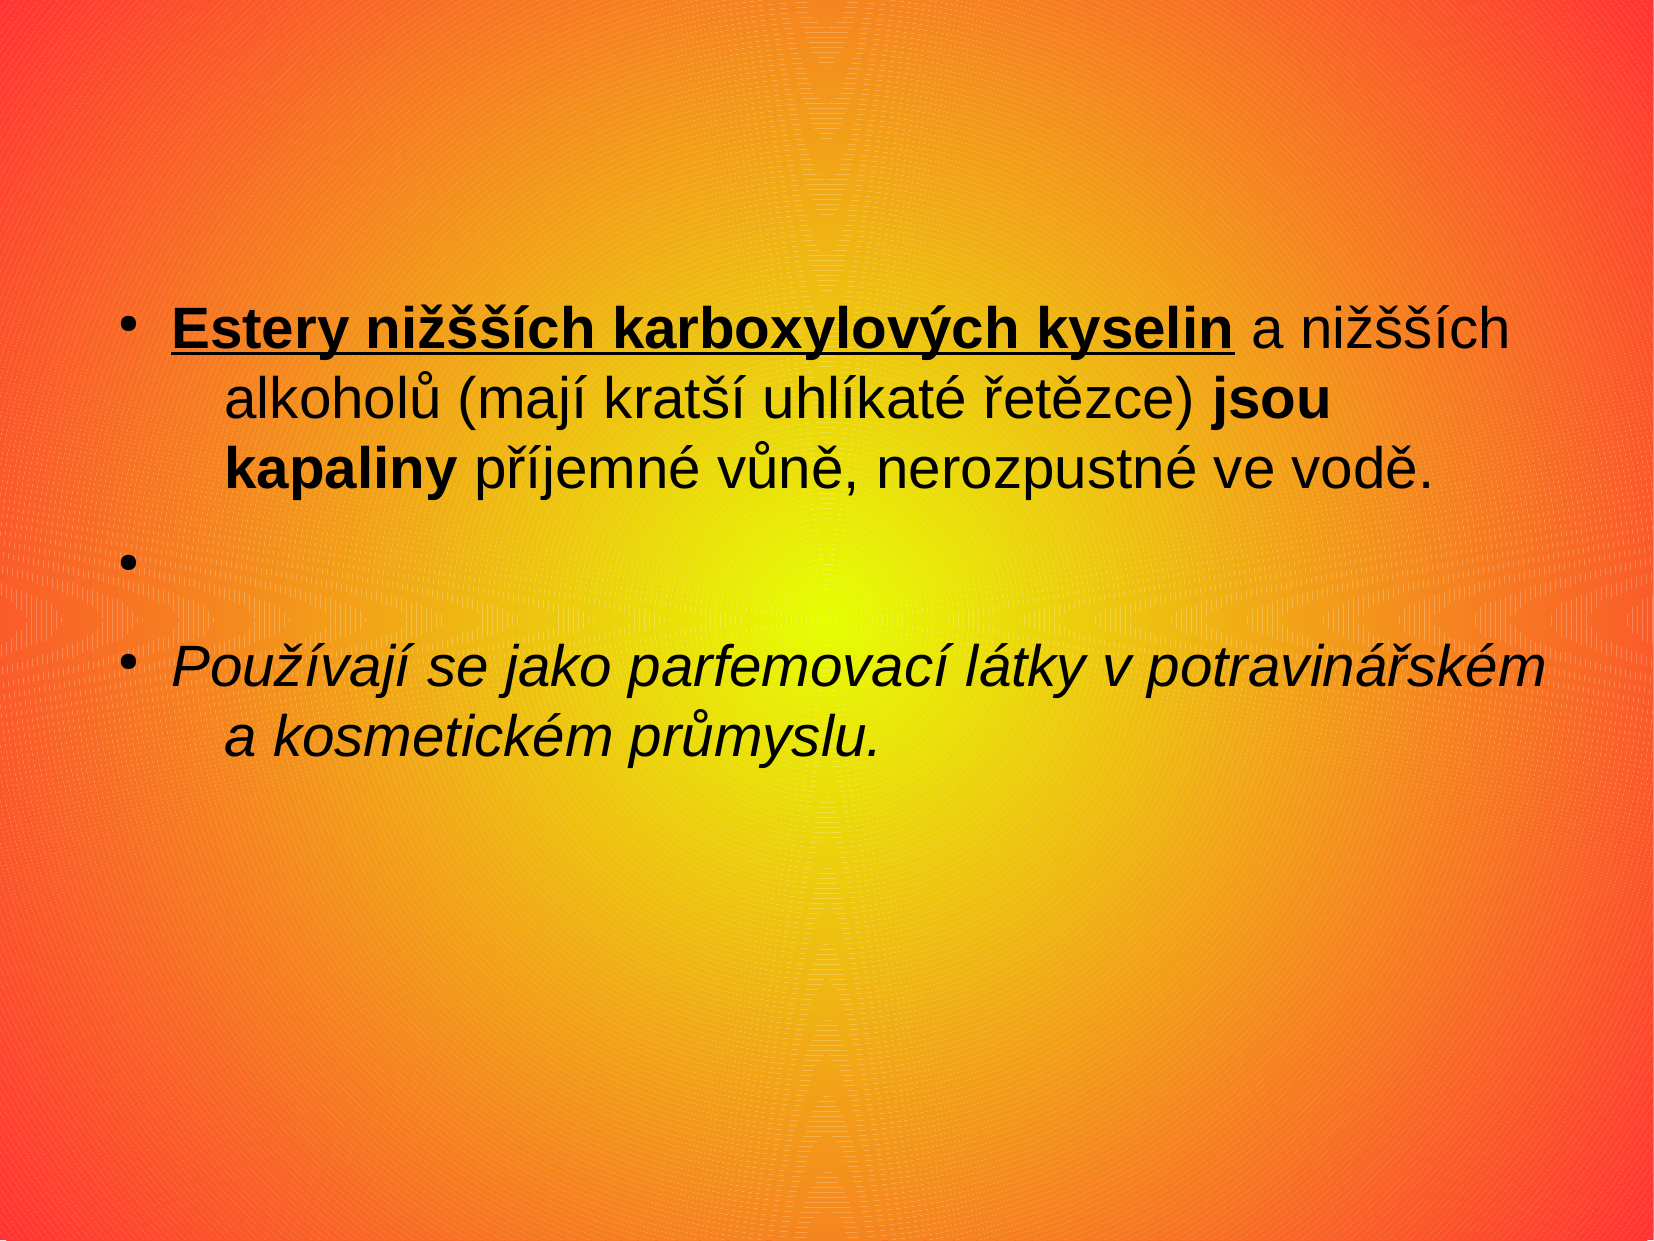

# Estery nižšších karboxylových kyselin a nižšších alkoholů (mají kratší uhlíkaté řetězce) jsou kapaliny příjemné vůně, nerozpustné ve vodě.
Používají se jako parfemovací látky v potravinářském a kosmetickém průmyslu.